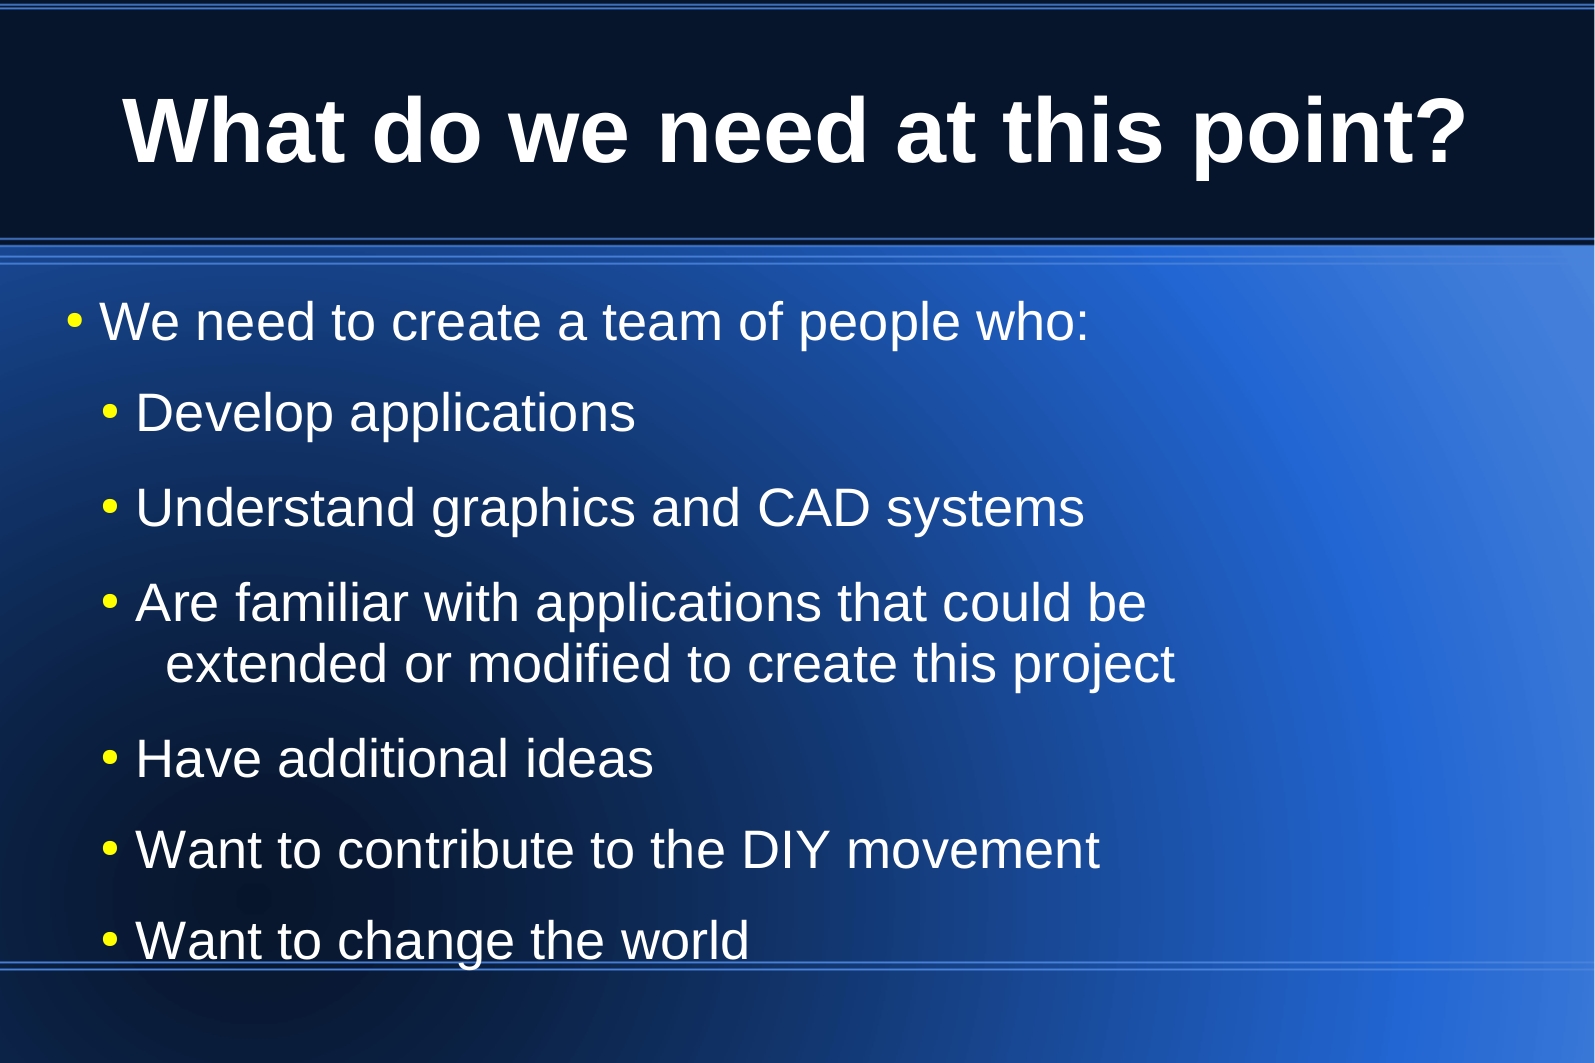

# What do we need at this point?
 We need to create a team of people who:
Develop applications
Understand graphics and CAD systems
Are familiar with applications that could be
 extended or modified to create this project
Have additional ideas
Want to contribute to the DIY movement
Want to change the world